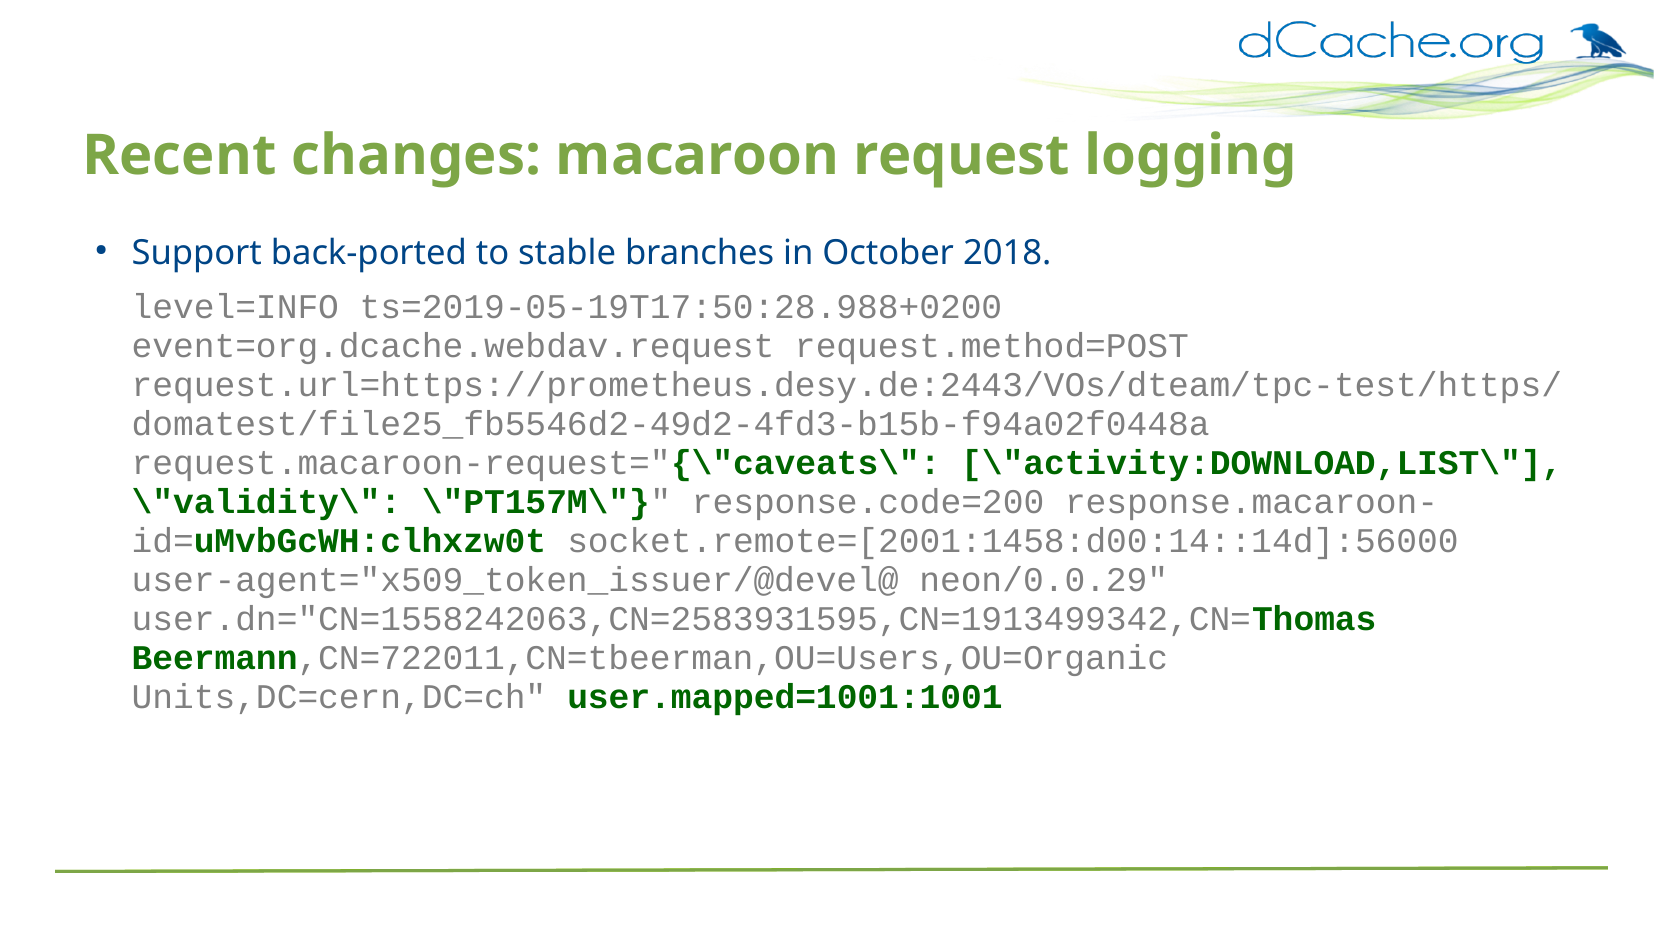

# Recent changes: macaroon request logging
Support back-ported to stable branches in October 2018.
level=INFO ts=2019-05-19T17:50:28.988+0200 event=org.dcache.webdav.request request.method=POST request.url=https://prometheus.desy.de:2443/VOs/dteam/tpc-test/https/domatest/file25_fb5546d2-49d2-4fd3-b15b-f94a02f0448a request.macaroon-request="{\"caveats\": [\"activity:DOWNLOAD,LIST\"], \"validity\": \"PT157M\"}" response.code=200 response.macaroon-id=uMvbGcWH:clhxzw0t socket.remote=[2001:1458:d00:14::14d]:56000 user-agent="x509_token_issuer/@devel@ neon/0.0.29" user.dn="CN=1558242063,CN=2583931595,CN=1913499342,CN=Thomas Beermann,CN=722011,CN=tbeerman,OU=Users,OU=Organic Units,DC=cern,DC=ch" user.mapped=1001:1001